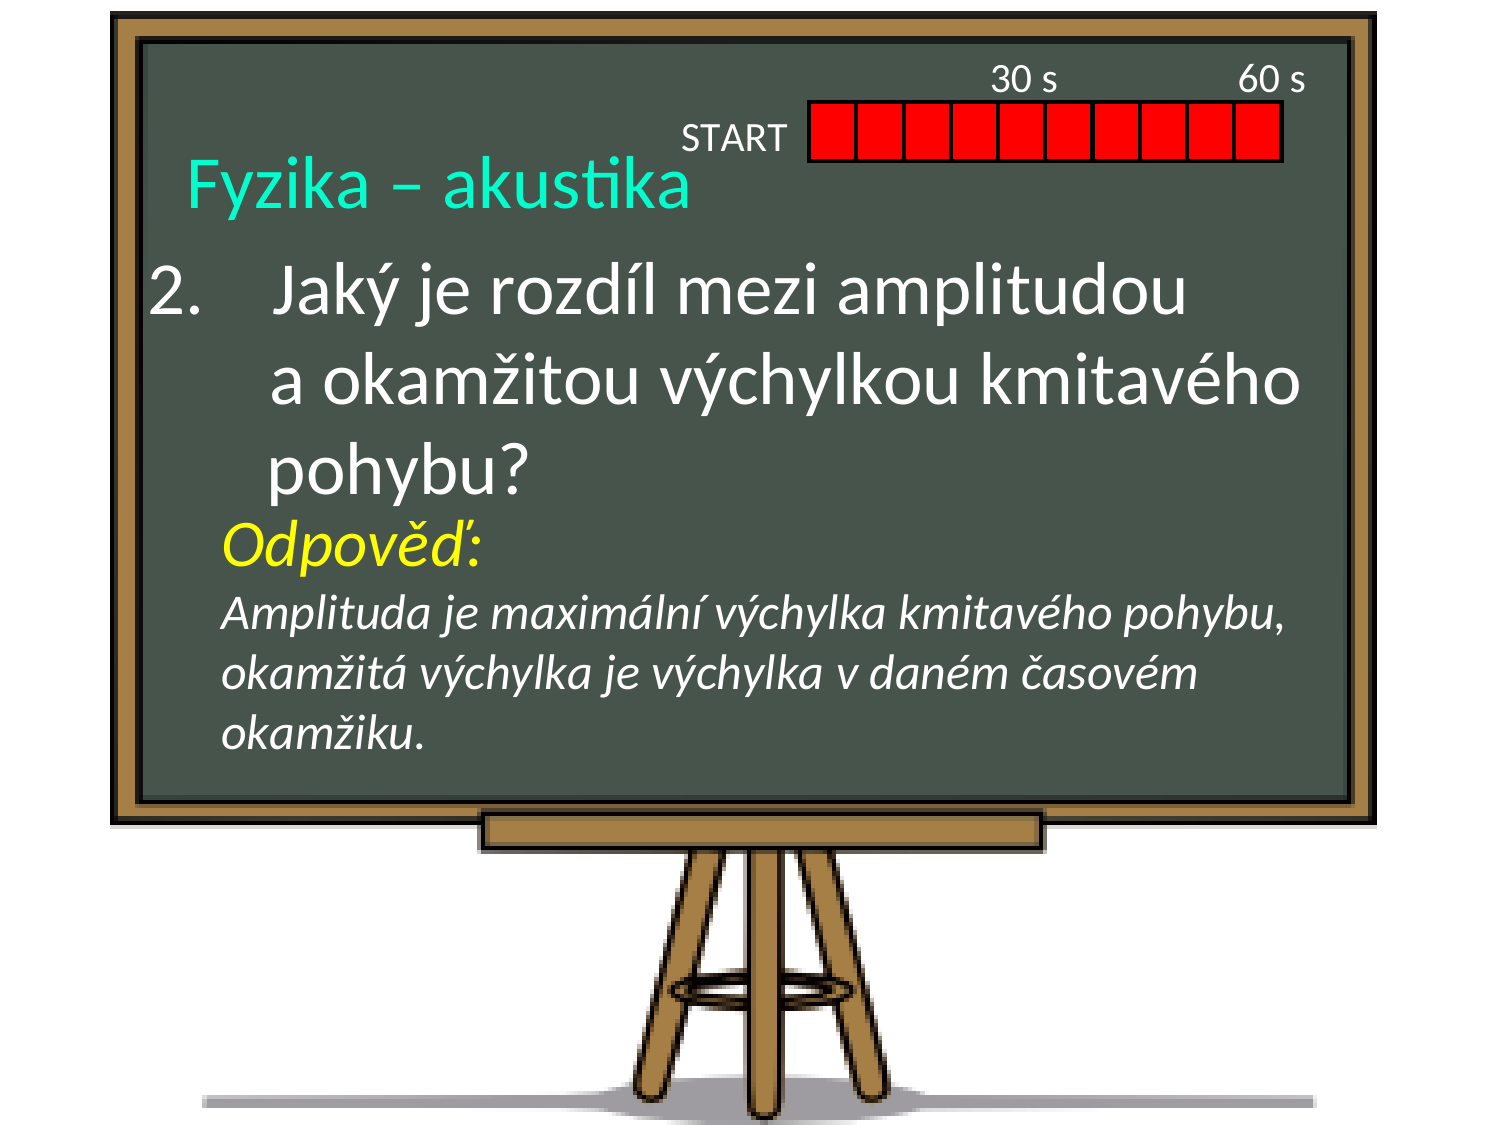

30 s
60 s
START
Fyzika – akustika
2. Jaký je rozdíl mezi amplitudou
a okamžitou výchylkou kmitavého
 pohybu?
Odpověď:
Amplituda je maximální výchylka kmitavého pohybu,
okamžitá výchylka je výchylka v daném časovém okamžiku.